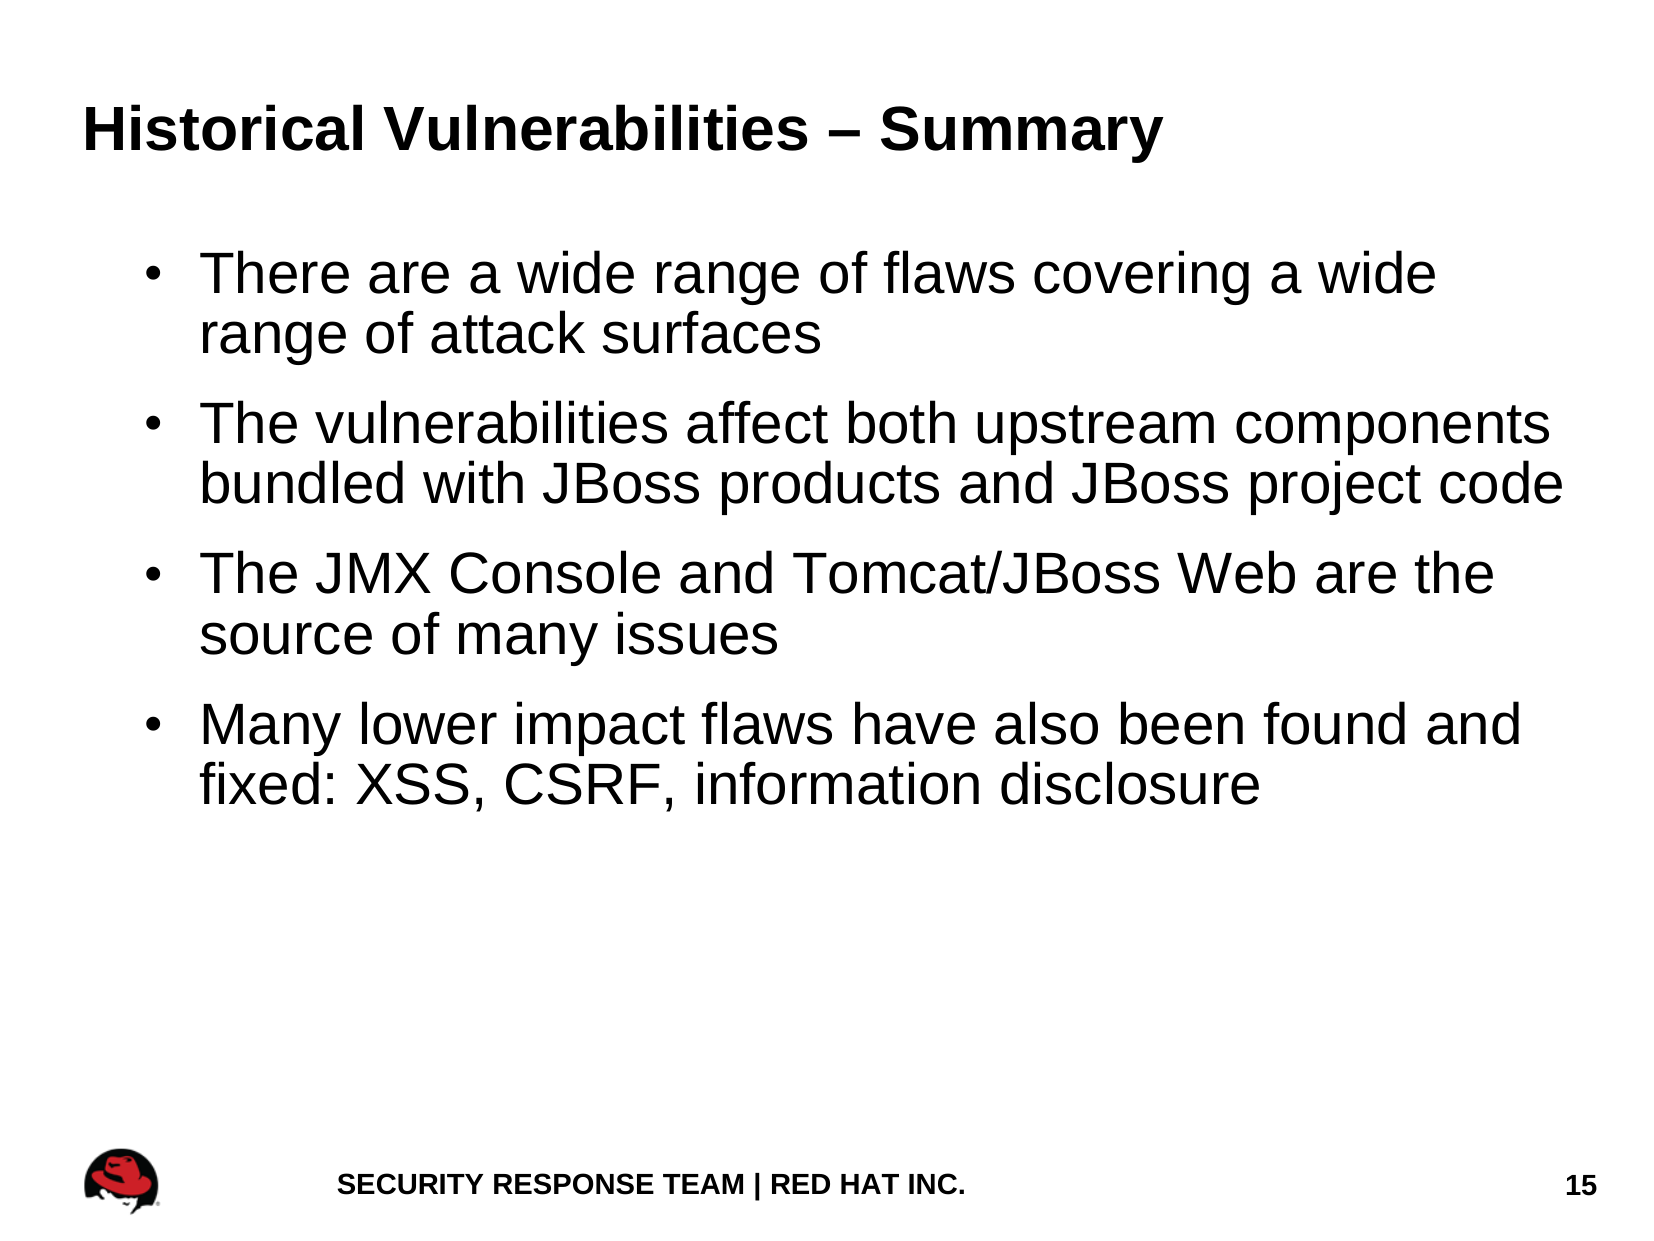

# Historical Vulnerabilities – Summary
There are a wide range of flaws covering a wide range of attack surfaces
The vulnerabilities affect both upstream components bundled with JBoss products and JBoss project code
The JMX Console and Tomcat/JBoss Web are the source of many issues
Many lower impact flaws have also been found and fixed: XSS, CSRF, information disclosure